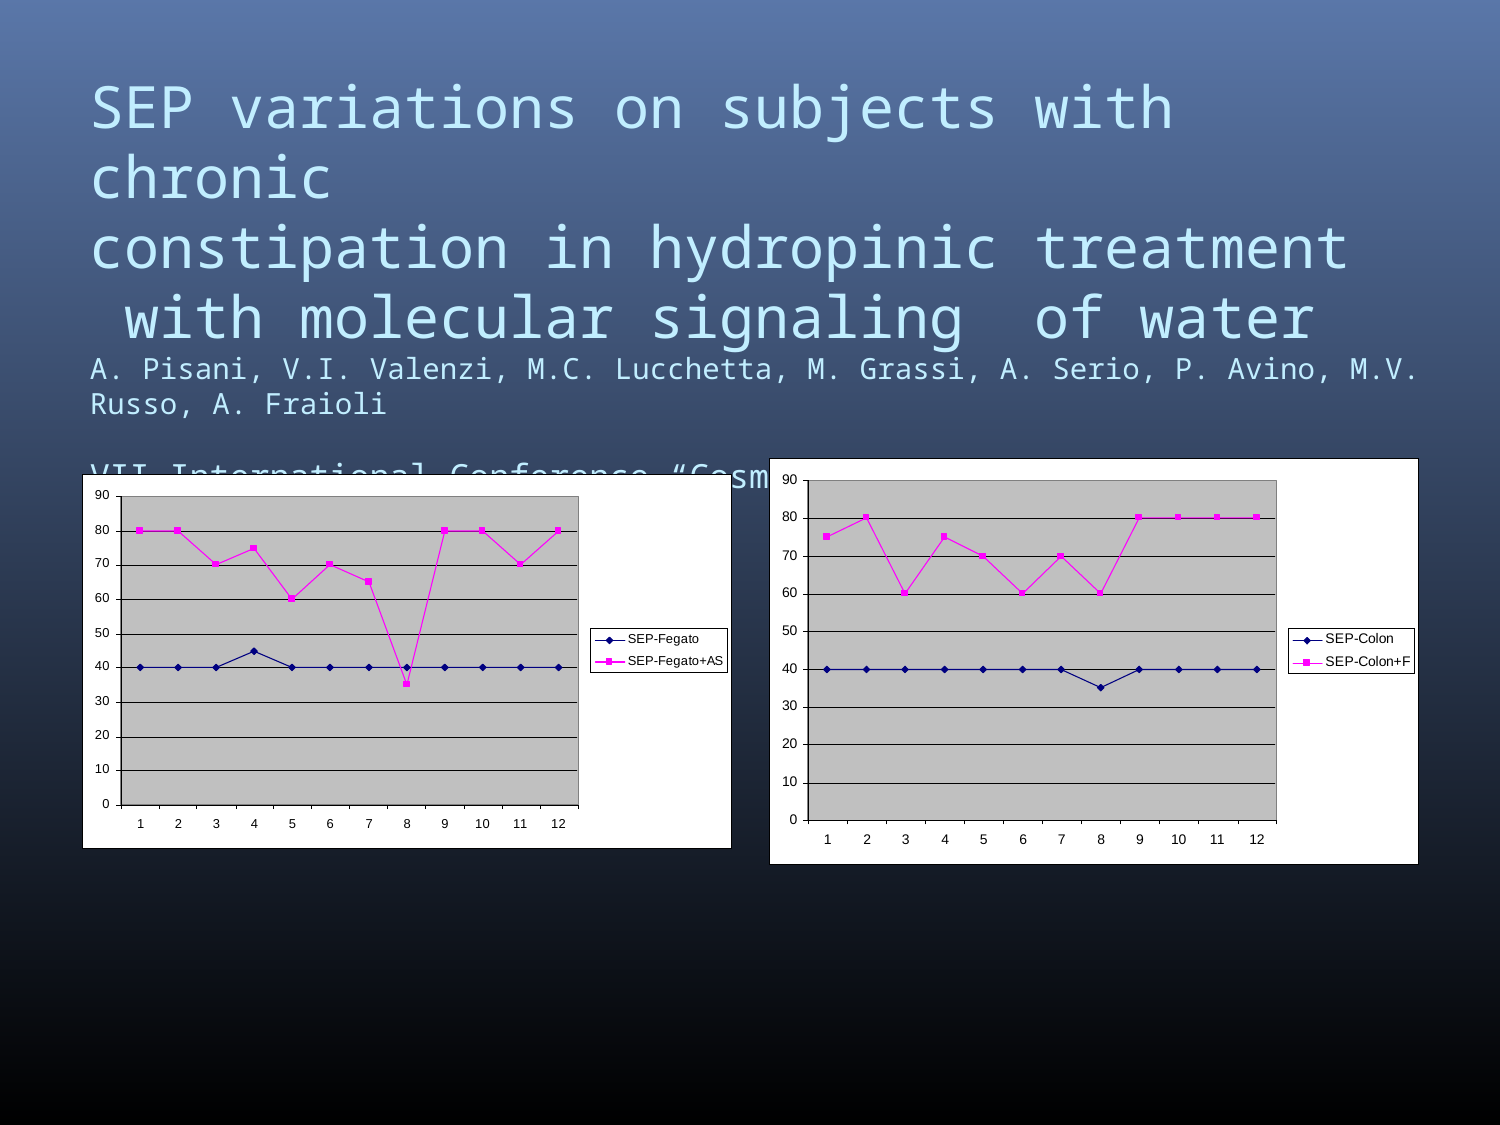

SEP variations on subjects with chronic
constipation in hydropinic treatment
 with molecular signaling of water
A. Pisani, V.I. Valenzi, M.C. Lucchetta, M. Grassi, A. Serio, P. Avino, M.V. Russo, A. Fraioli
VII International Conference “Cosmos and Biosphere”, 1-6 October 2007, Sudak, Crimea